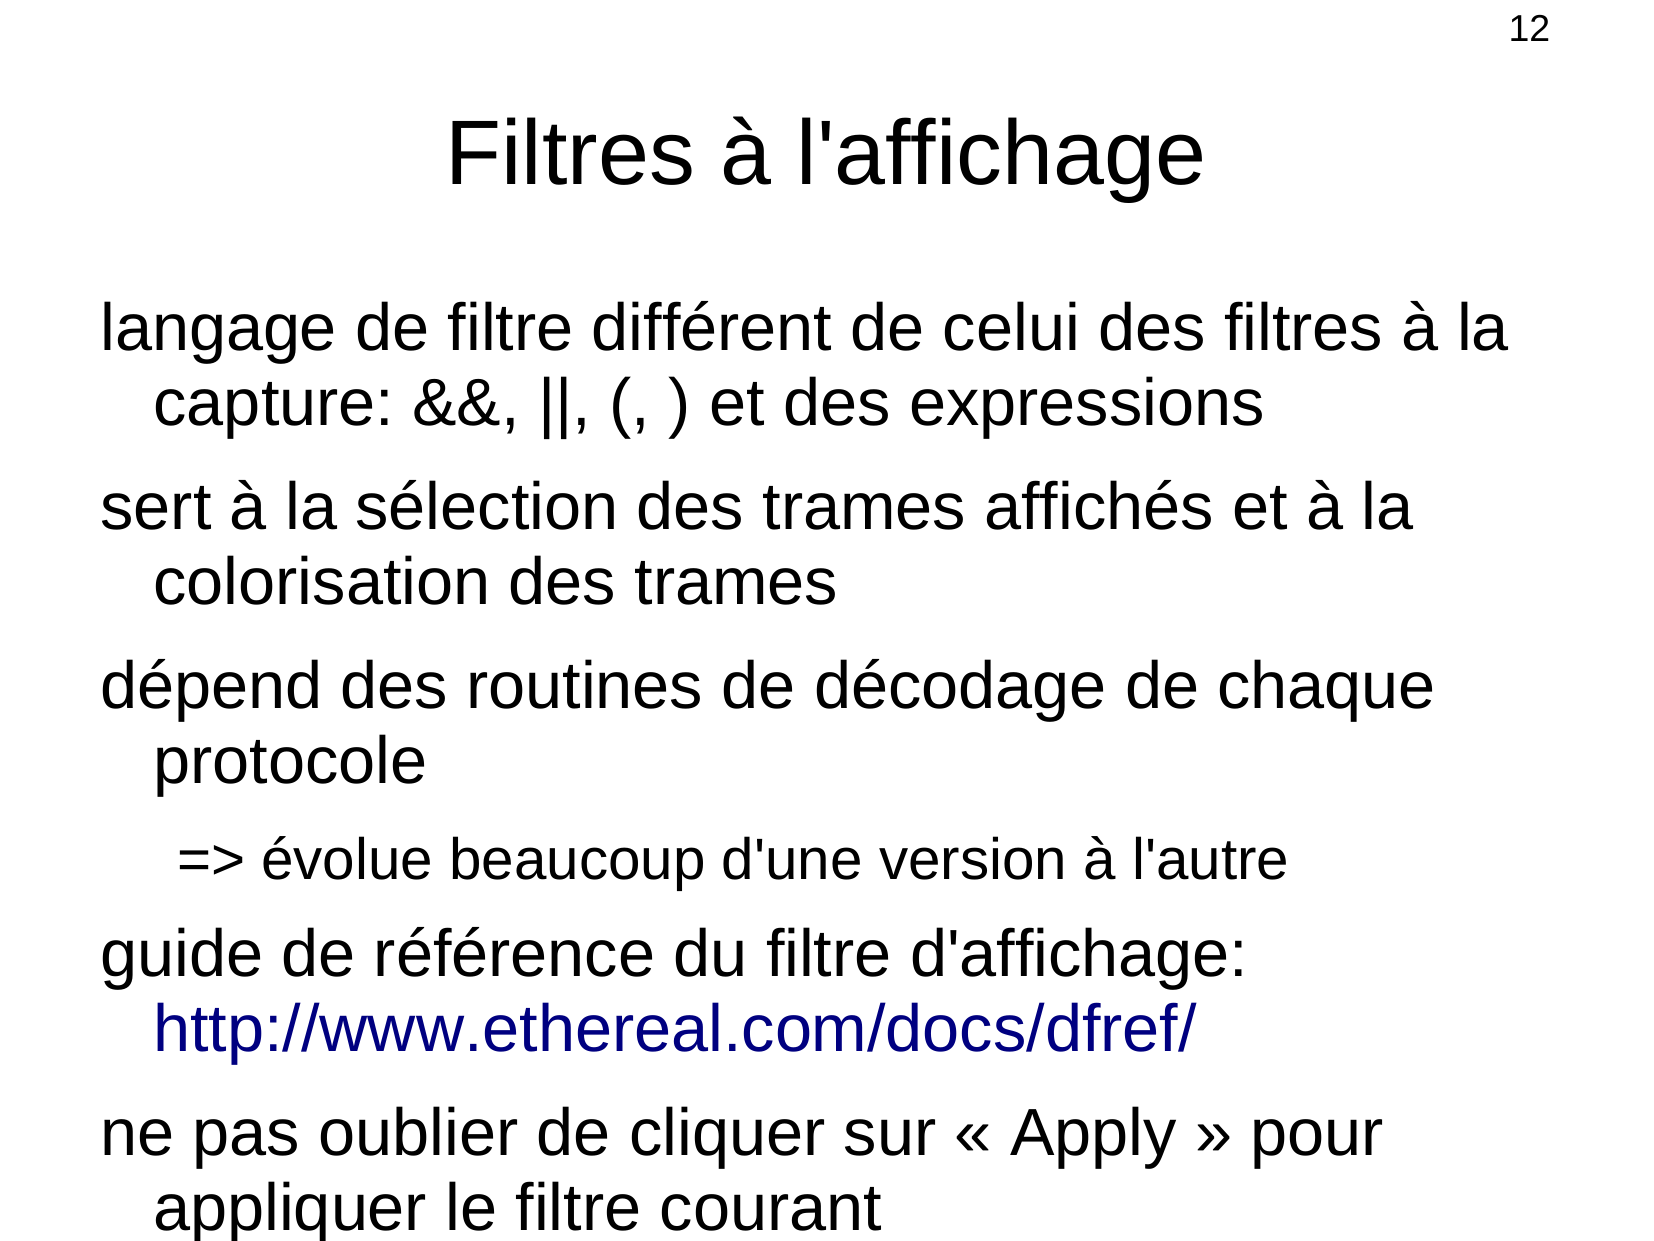

# Filtres à l'affichage
langage de filtre différent de celui des filtres à la capture: &&, ||, (, ) et des expressions
sert à la sélection des trames affichés et à la colorisation des trames
dépend des routines de décodage de chaque protocole
=> évolue beaucoup d'une version à l'autre
guide de référence du filtre d'affichage: http://www.ethereal.com/docs/dfref/
ne pas oublier de cliquer sur « Apply » pour appliquer le filtre courant